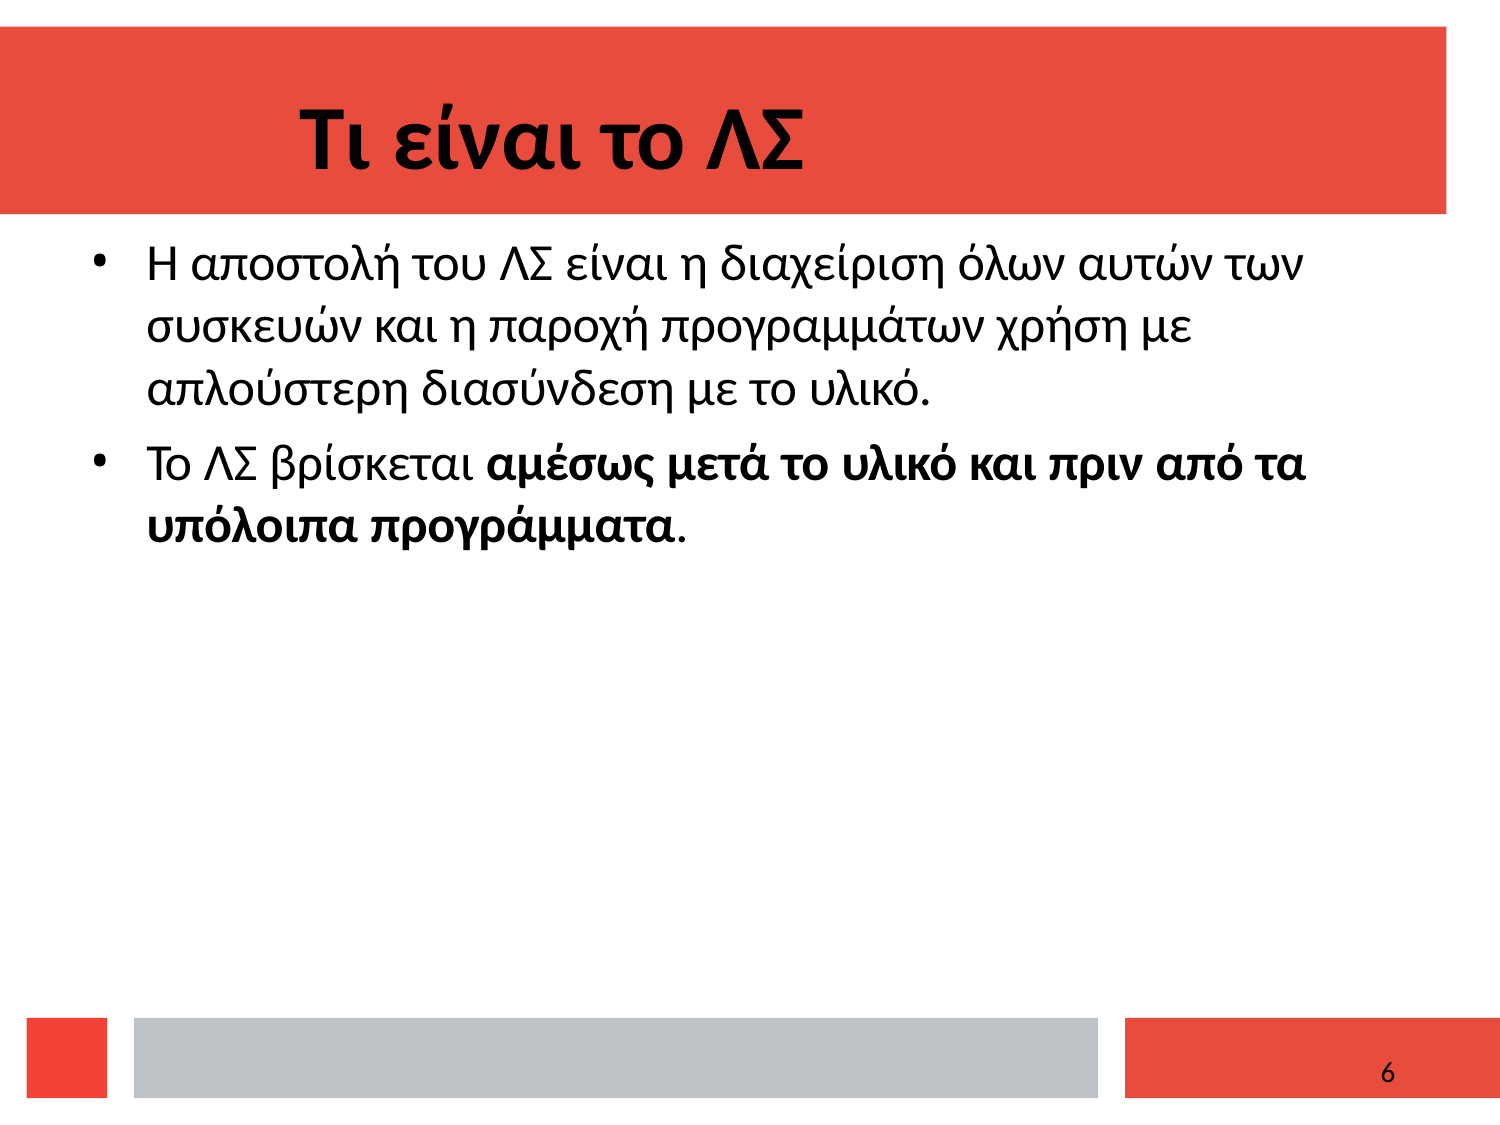

# Τι είναι το ΛΣ
Η αποστολή του ΛΣ είναι η διαχείριση όλων αυτών των συσκευών και η παροχή προγραμμάτων χρήση με απλούστερη διασύνδεση με το υλικό.
Το ΛΣ βρίσκεται αμέσως μετά το υλικό και πριν από τα υπόλοιπα προγράμματα.